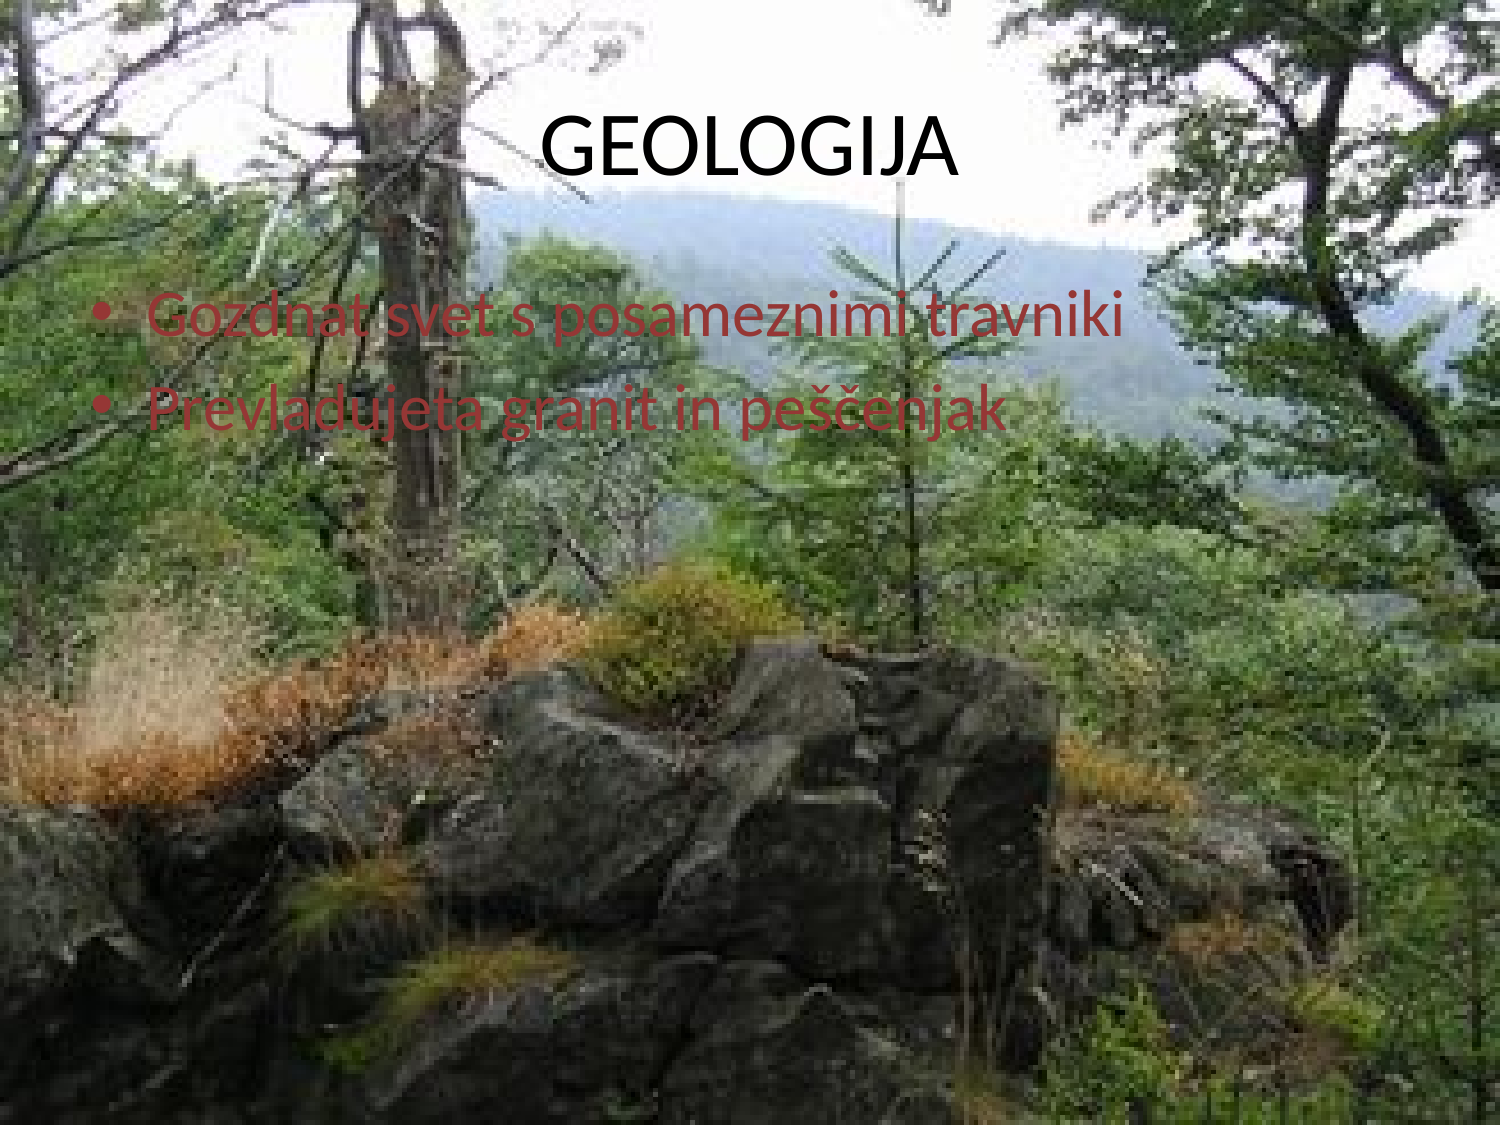

# GEOLOGIJA
Gozdnat svet s posameznimi travniki
Prevladujeta granit in peščenjak